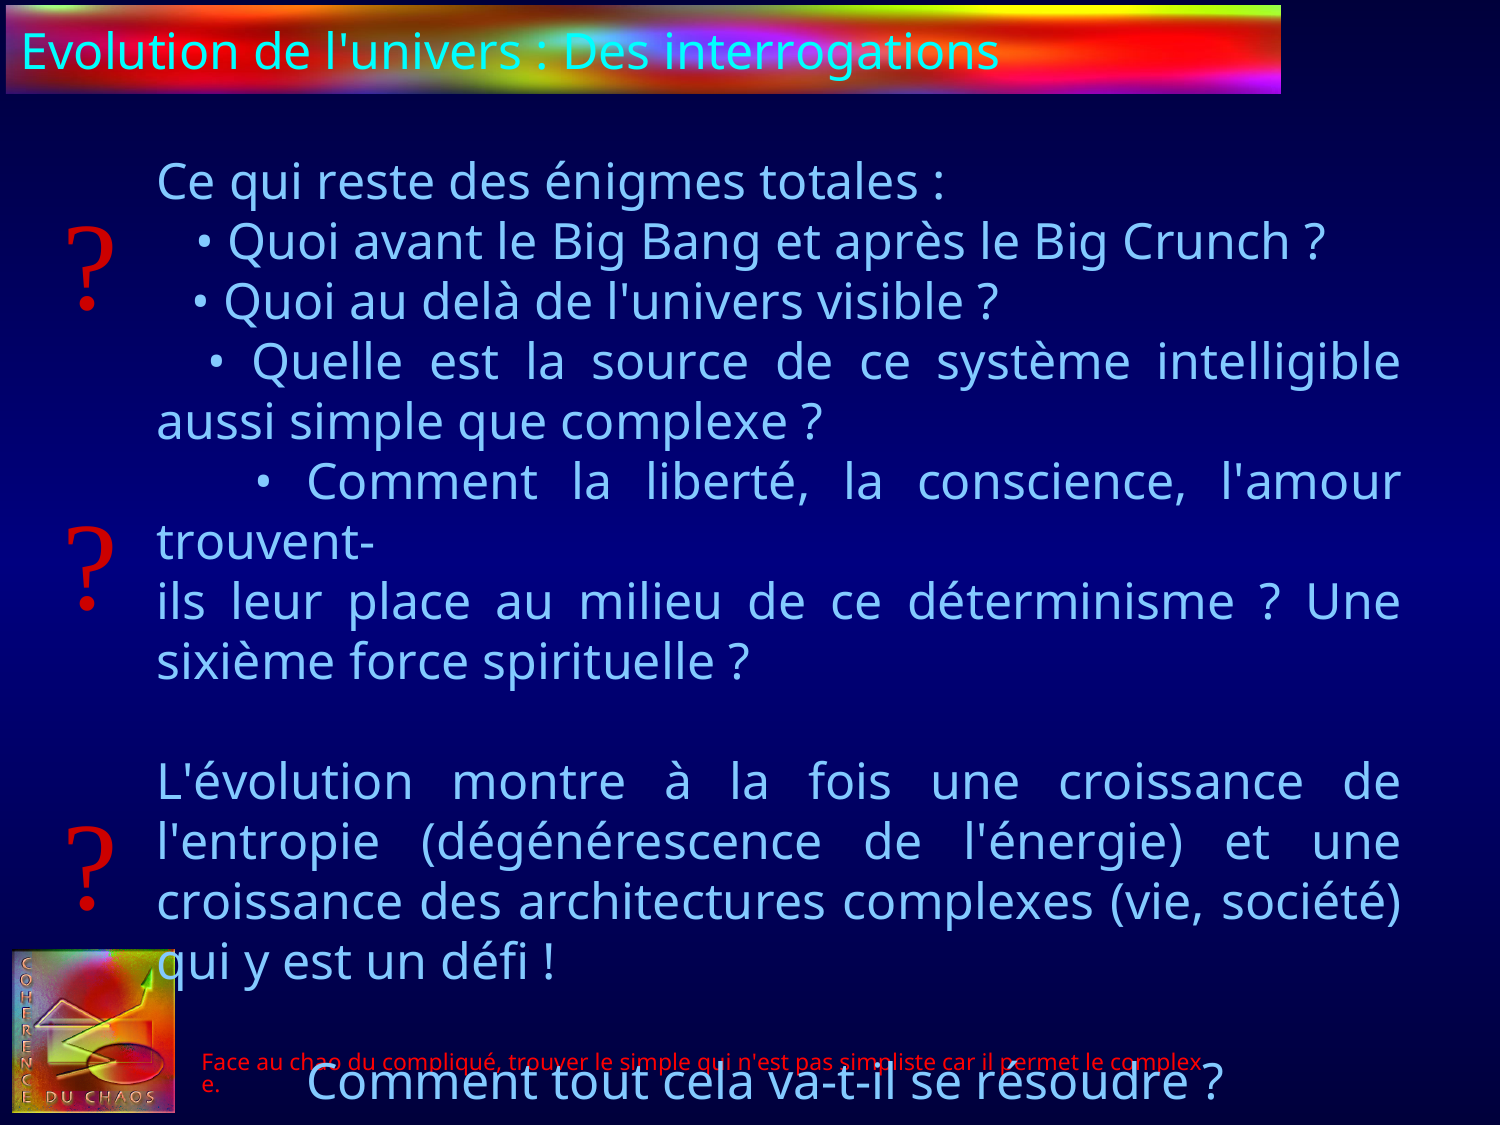

#
Evolution de l'univers : Des interrogations
Ce qui reste des énigmes totales :
 • Quoi avant le Big Bang et après le Big Crunch ?
• Quoi au delà de l'univers visible ?
 • Quelle est la source de ce système intelligible aussi simple que complexe ?
 • Comment la liberté, la conscience, l'amour trouvent-
ils leur place au milieu de ce déterminisme ? Une sixième force spirituelle ?
L'évolution montre à la fois une croissance de l'entropie (dégénérescence de l'énergie) et une croissance des architectures complexes (vie, société) qui y est un défi !
	Comment tout cela va-t-il se résoudre ?
?
?
?
Face au chao du compliqué, trouver le simple qui n'est pas simpliste car il permet le complexe.